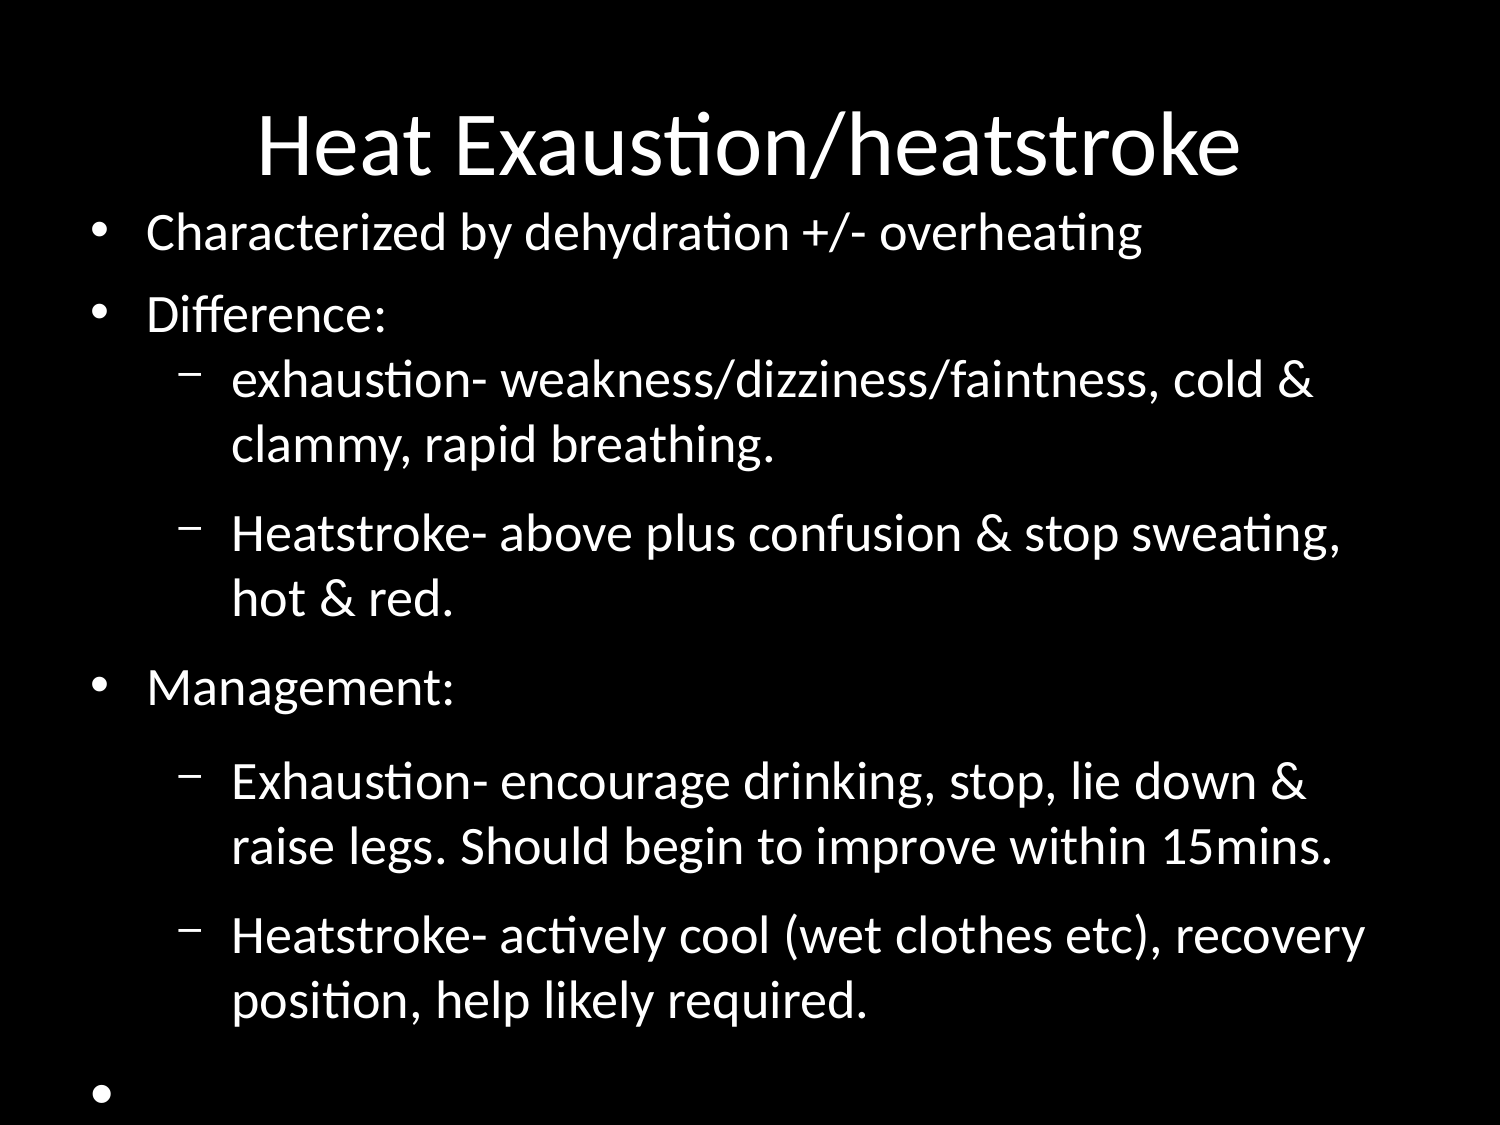

# Heat Exaustion/heatstroke
Characterized by dehydration +/- overheating
Difference:
exhaustion- weakness/dizziness/faintness, cold & clammy, rapid breathing.
Heatstroke- above plus confusion & stop sweating, hot & red.
Management:
Exhaustion- encourage drinking, stop, lie down & raise legs. Should begin to improve within 15mins.
Heatstroke- actively cool (wet clothes etc), recovery position, help likely required.